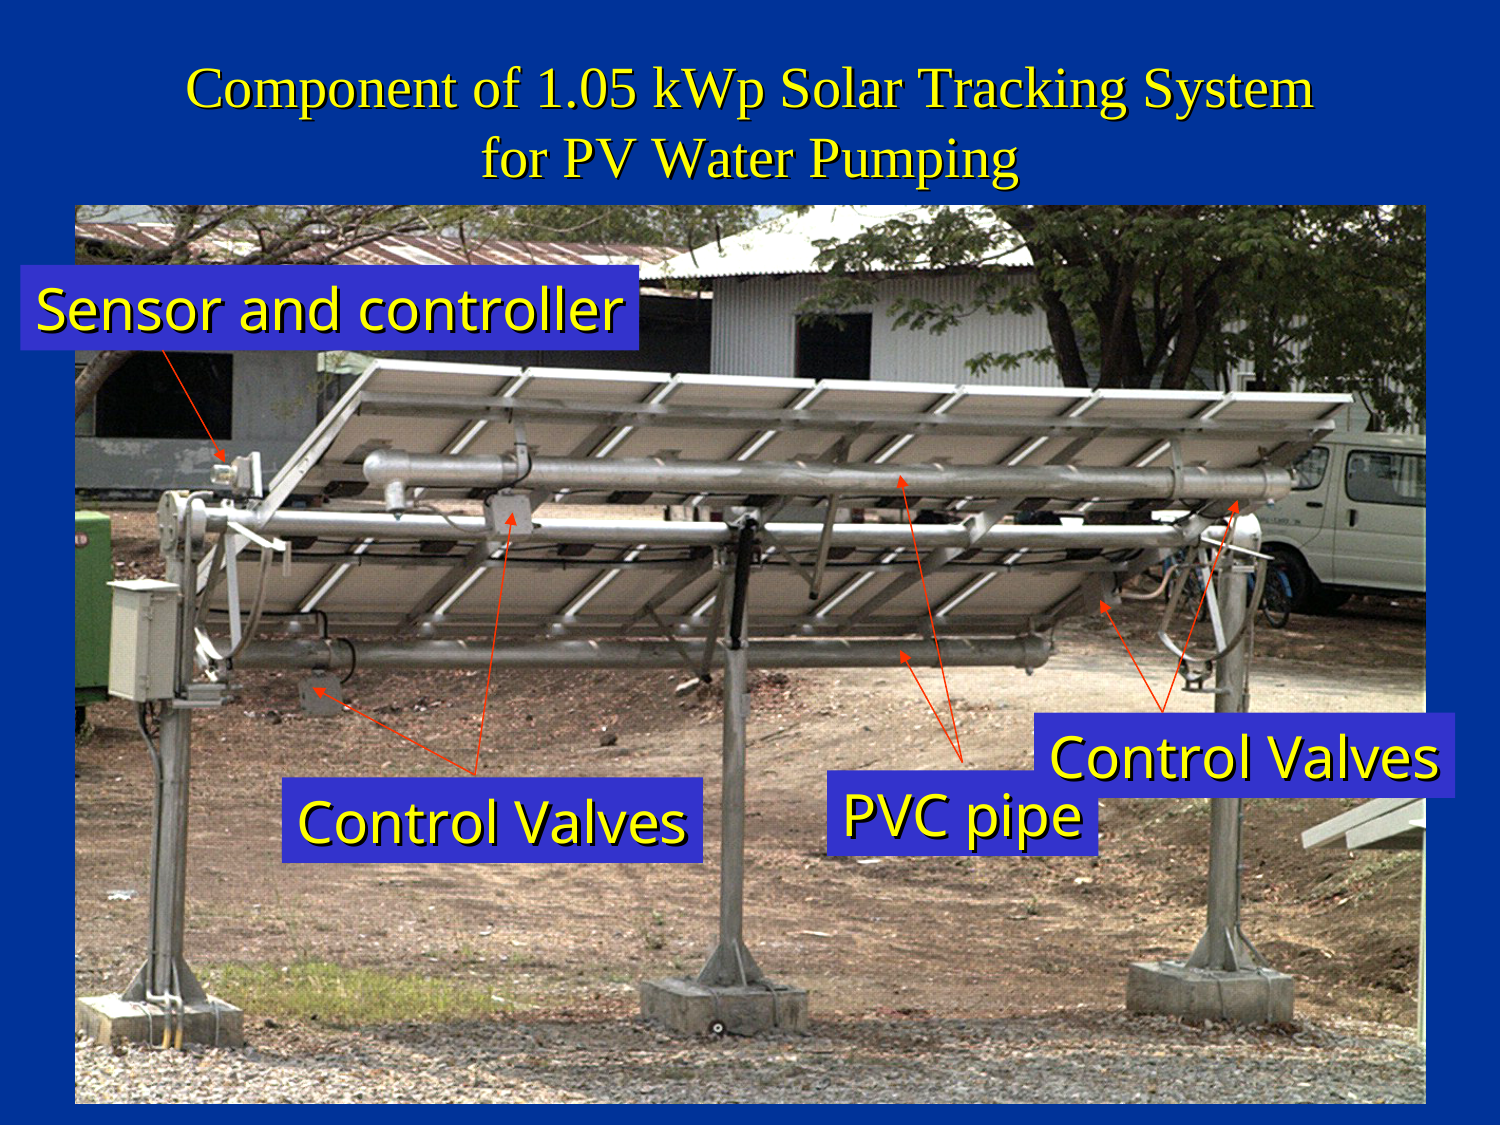

Component of 1.05 kWp Solar Tracking System
for PV Water Pumping
Sensor and controller
Control Valves
PVC pipe
Control Valves